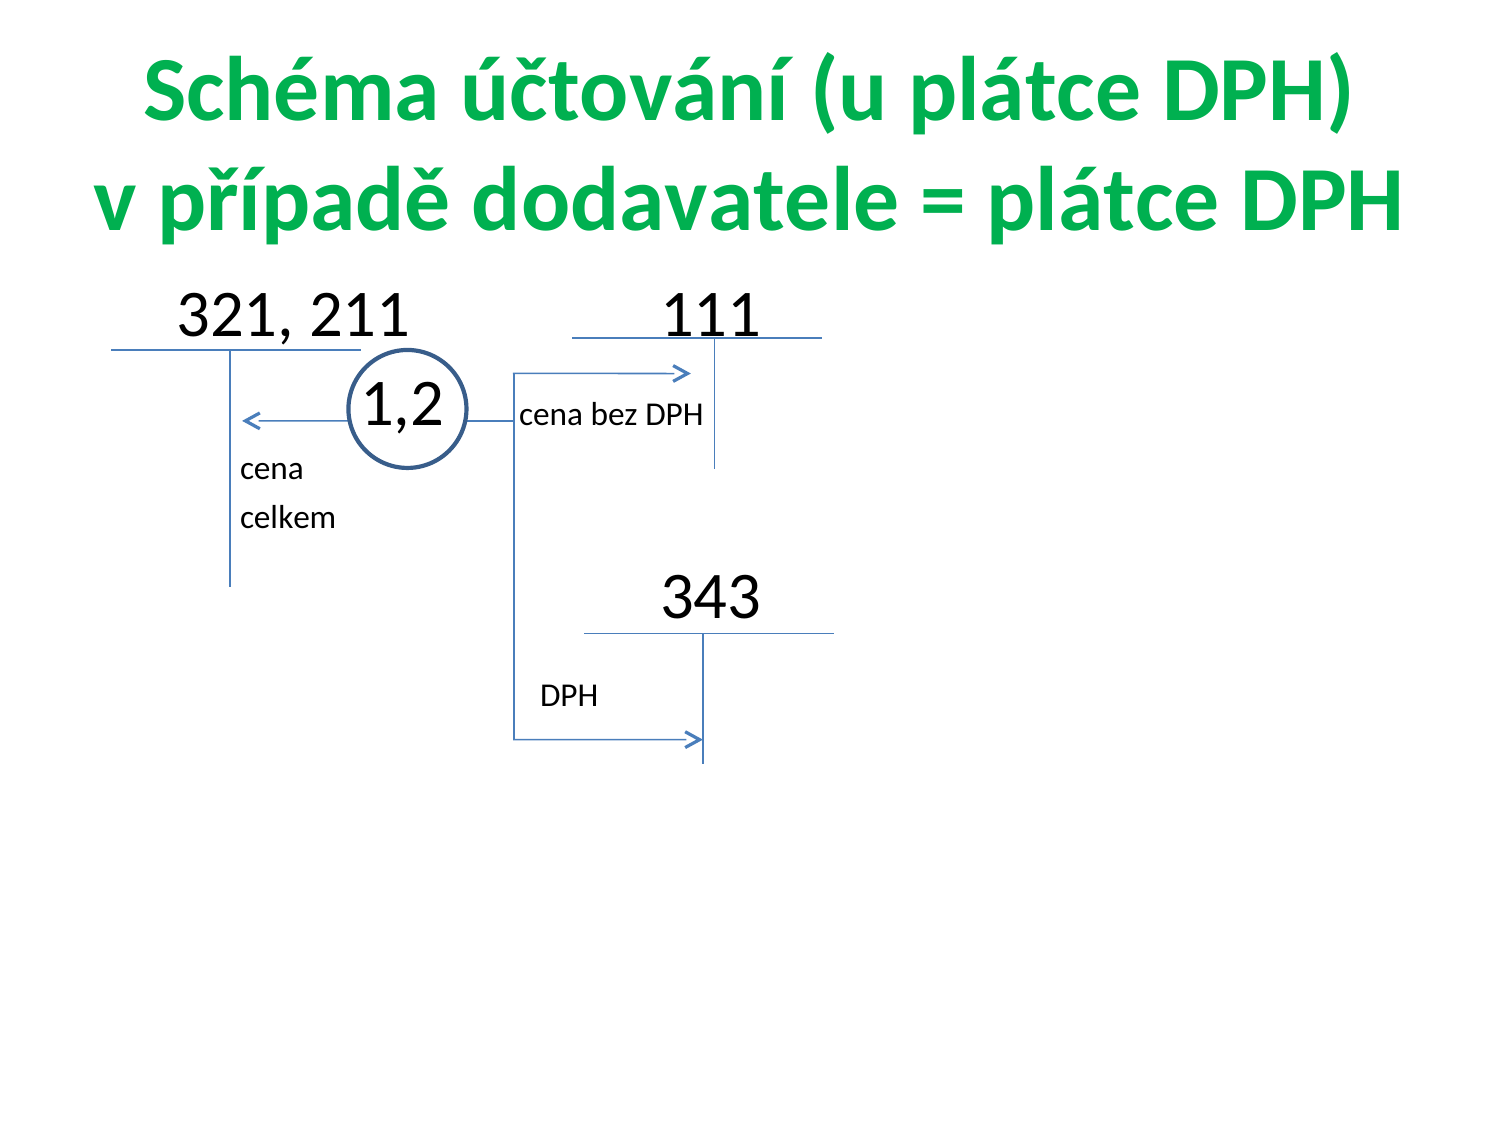

# Schéma účtování (u plátce DPH) v případě dodavatele = plátce DPH
	 321, 211	 111
		 1,2 cena bez DPH
		cena
		celkem
				 343
				DPH